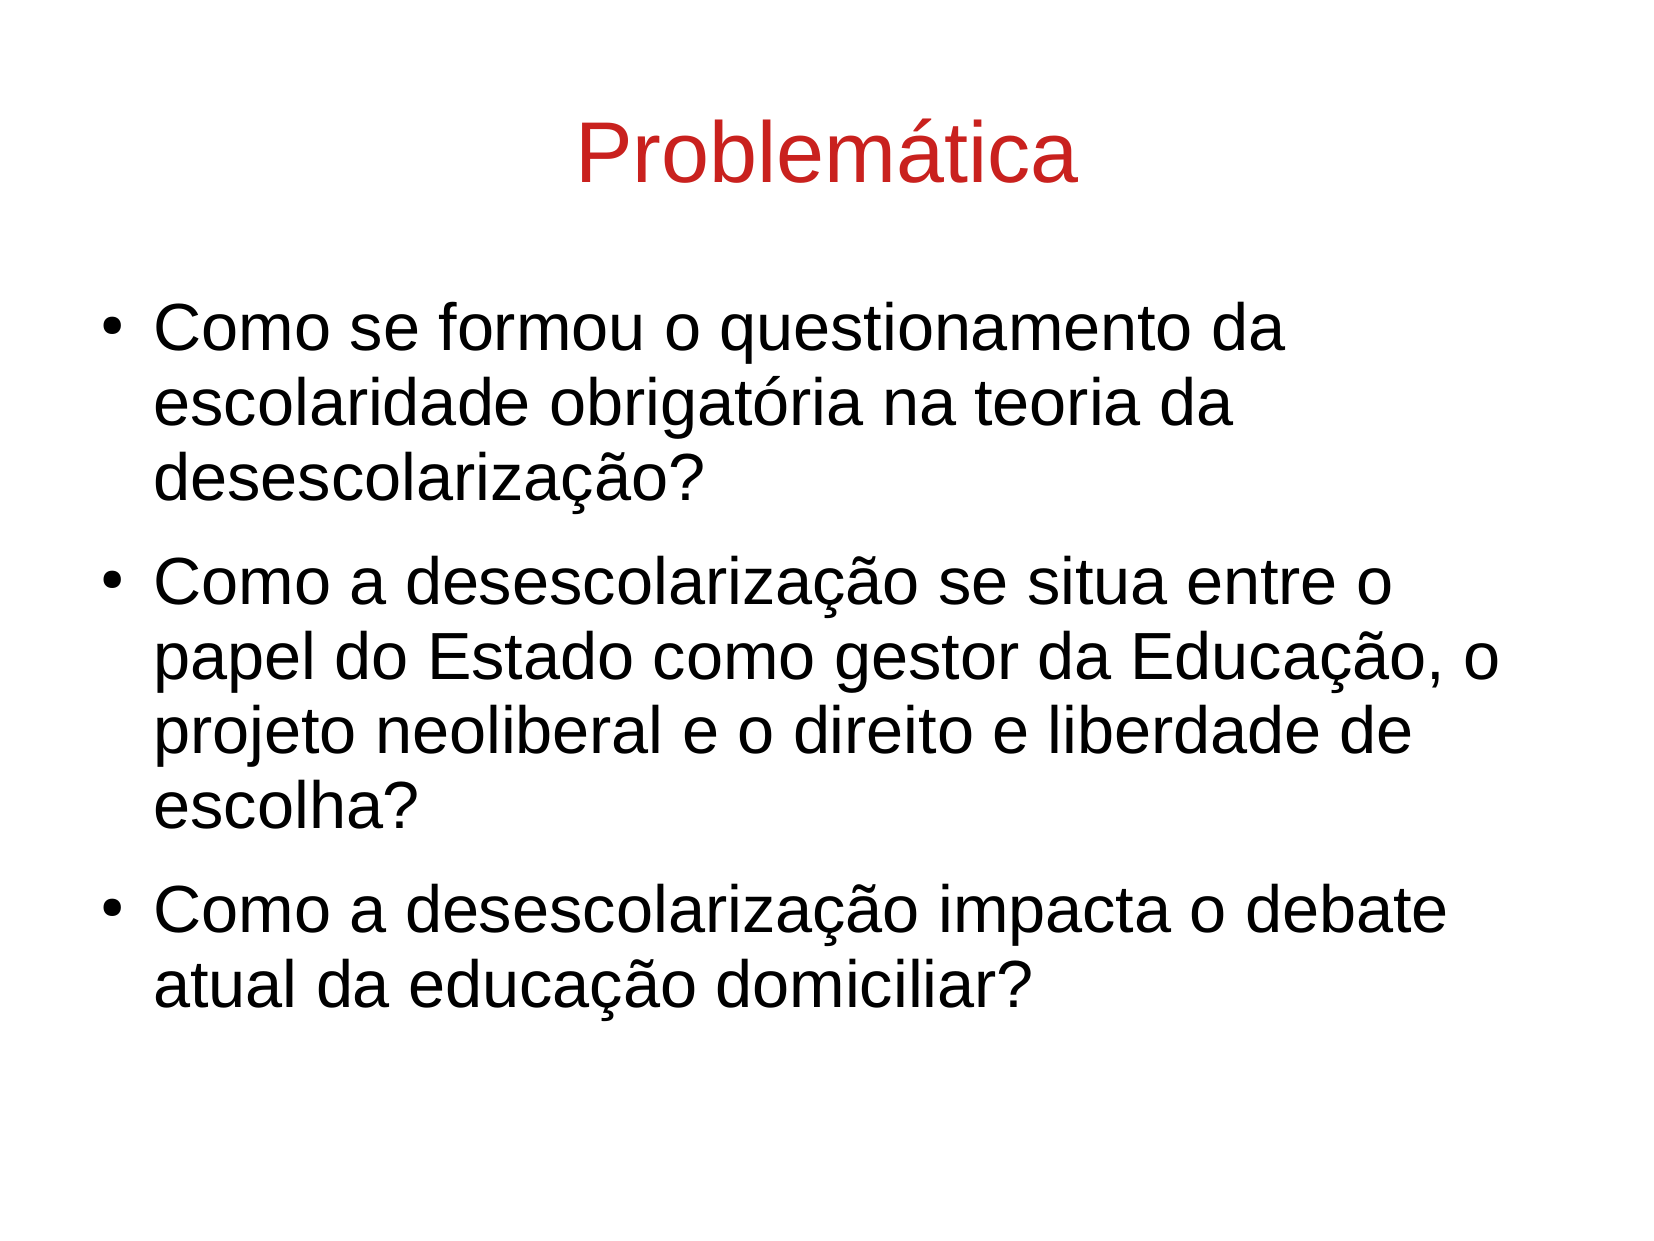

# Problemática
Como se formou o questionamento da escolaridade obrigatória na teoria da desescolarização?
Como a desescolarização se situa entre o papel do Estado como gestor da Educação, o projeto neoliberal e o direito e liberdade de escolha?
Como a desescolarização impacta o debate atual da educação domiciliar?